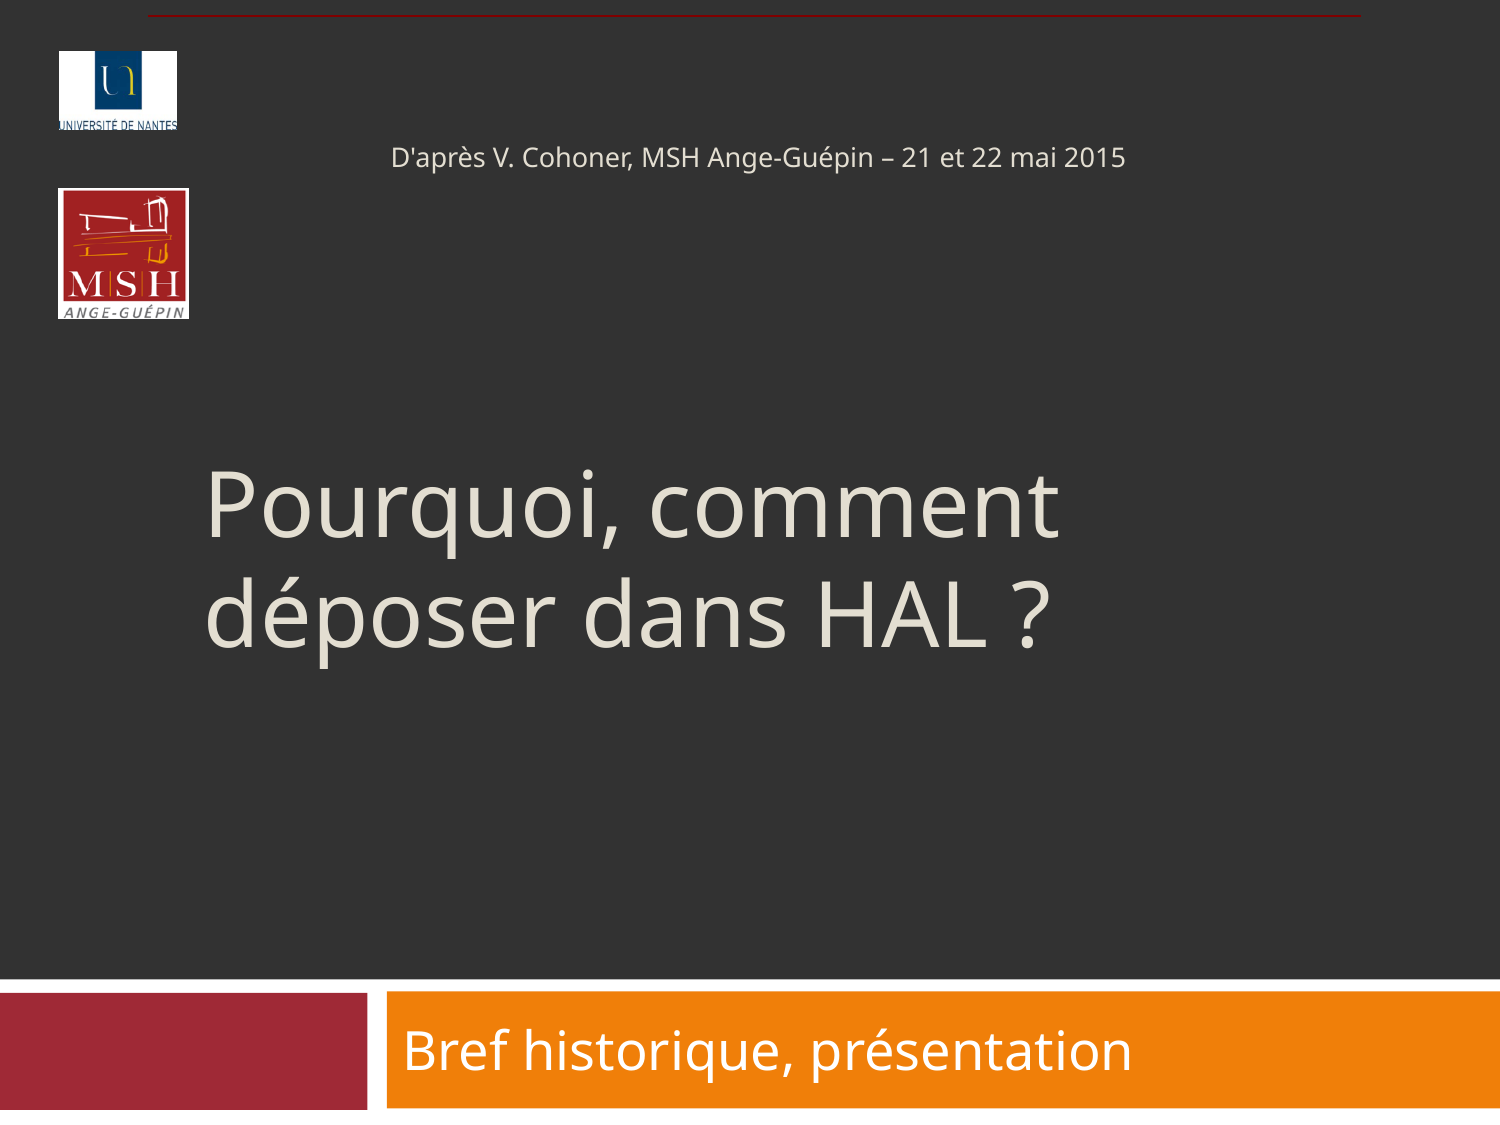

D'après V. Cohoner, MSH Ange-Guépin – 21 et 22 mai 2015
# Pourquoi, comment déposer dans HAL ?
Bref historique, présentation